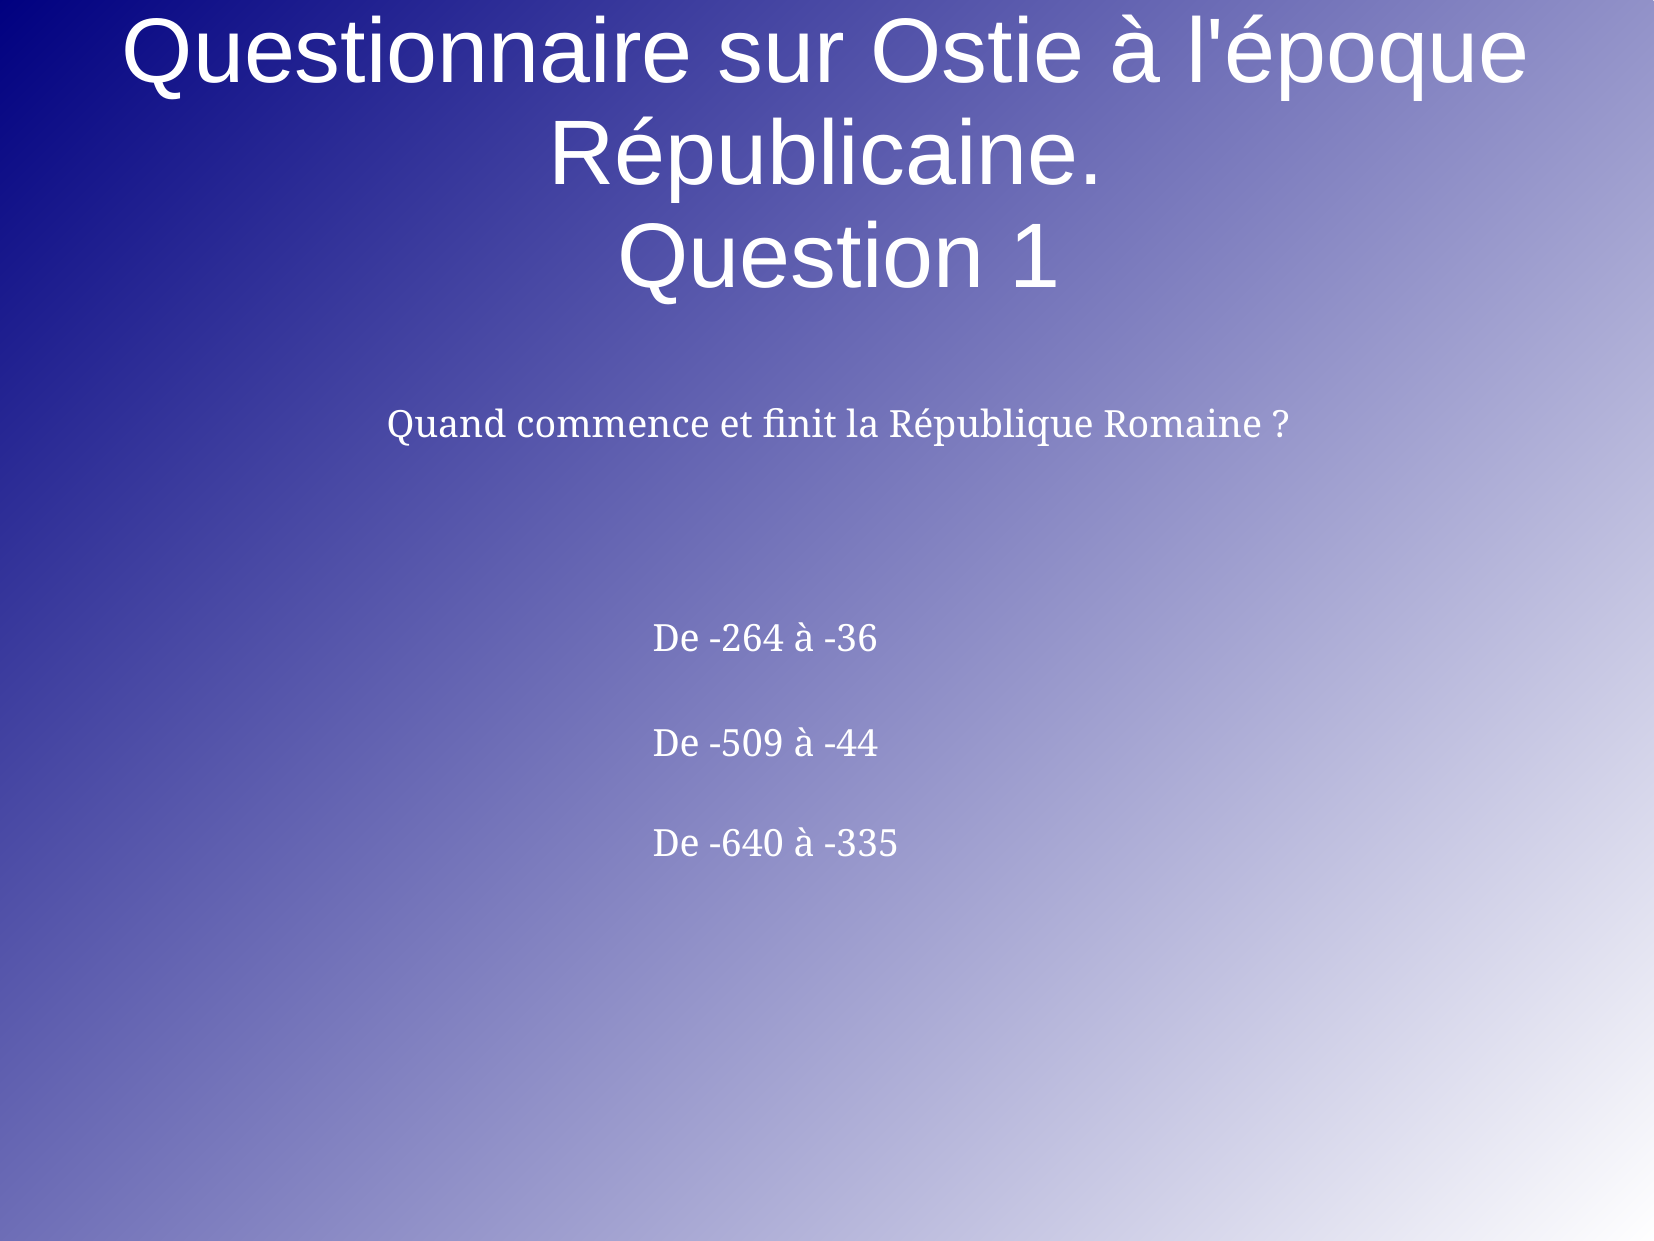

# Questionnaire sur Ostie à l'époque Républicaine. Question 1
Quand commence et finit la République Romaine ?
De -264 à -36
De -509 à -44
De -640 à -335